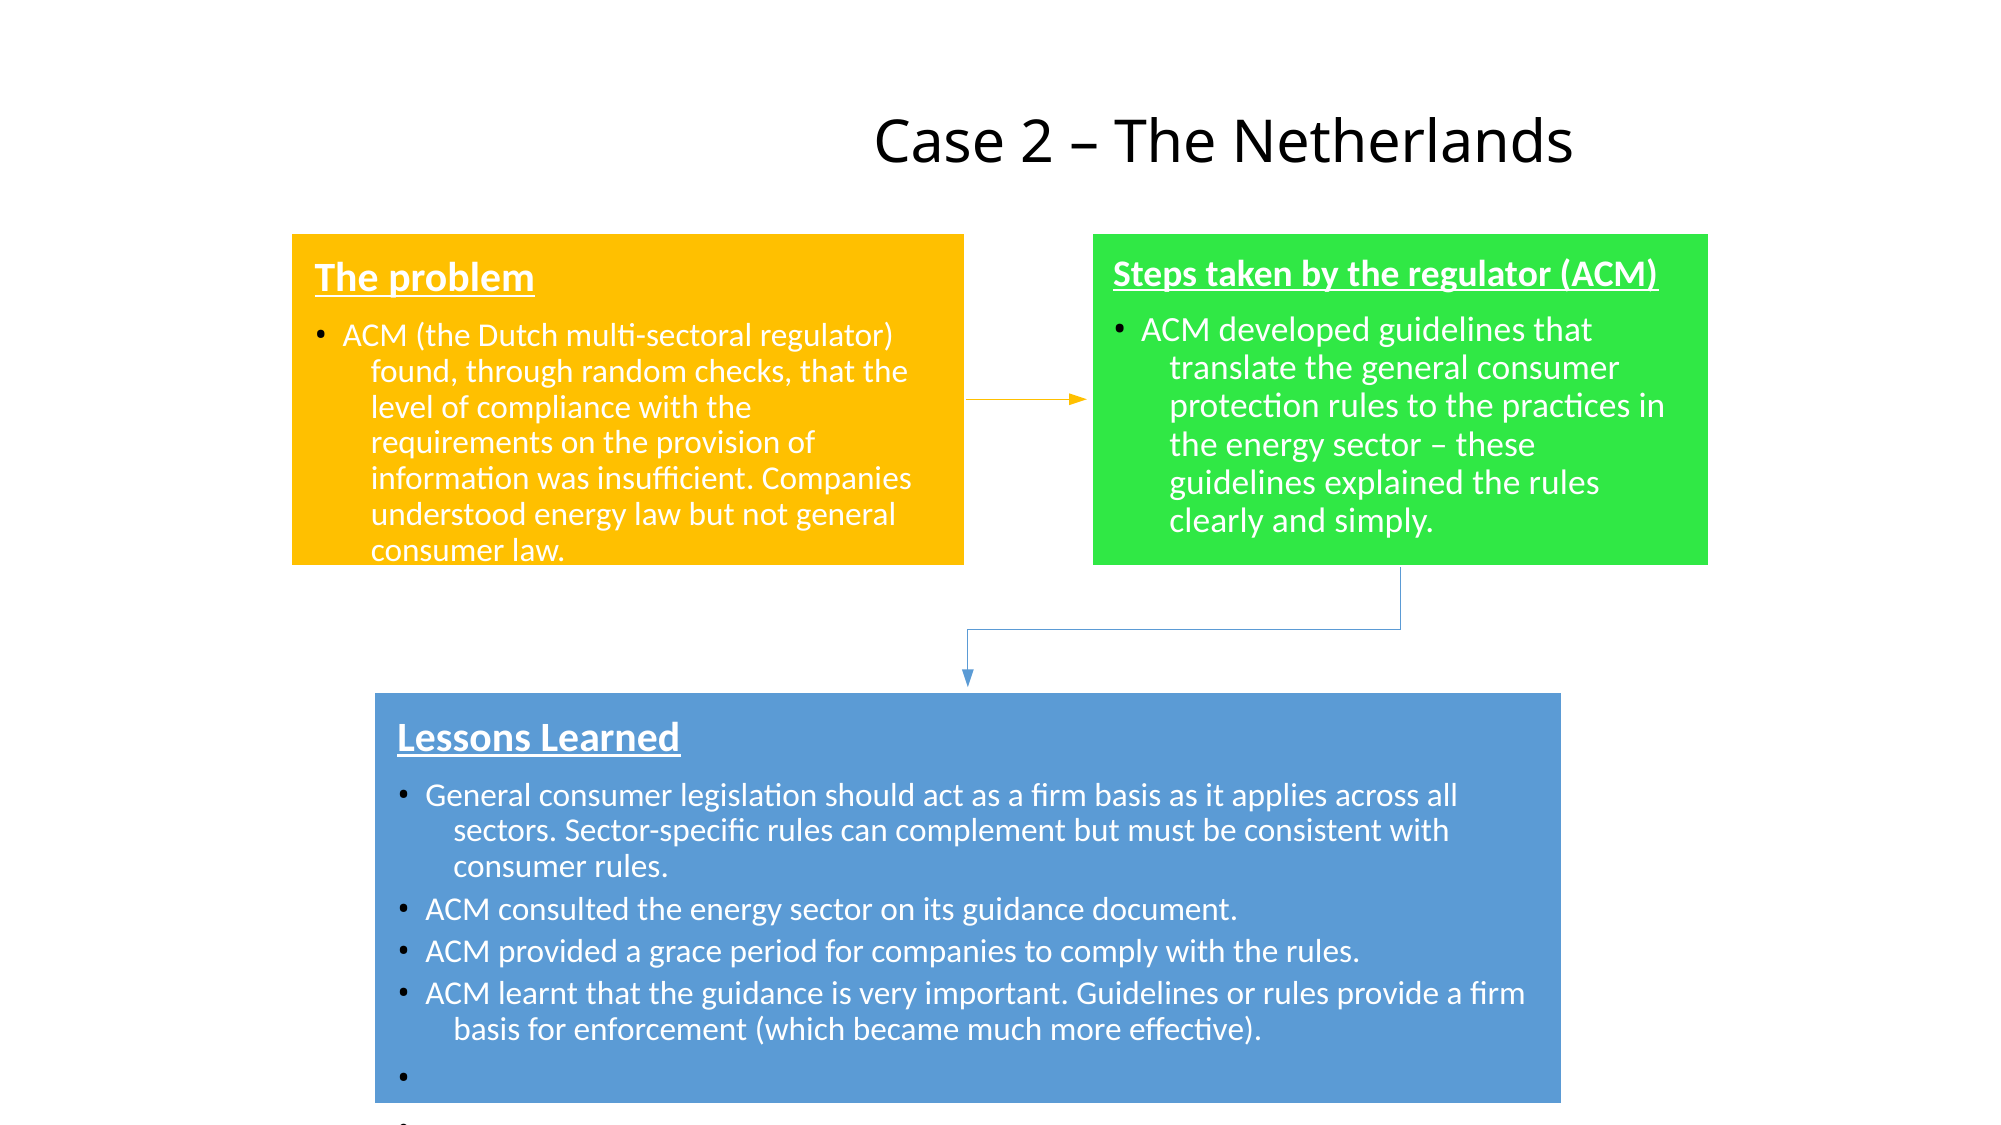

# Case 2 – The Netherlands
The problem
ACM (the Dutch multi-sectoral regulator) found, through random checks, that the level of compliance with the requirements on the provision of information was insufficient. Companies understood energy law but not general consumer law.
Steps taken by the regulator (ACM)
ACM developed guidelines that translate the general consumer protection rules to the practices in the energy sector – these guidelines explained the rules clearly and simply.
Lessons Learned
General consumer legislation should act as a firm basis as it applies across all sectors. Sector-specific rules can complement but must be consistent with consumer rules.
ACM consulted the energy sector on its guidance document.
ACM provided a grace period for companies to comply with the rules.
ACM learnt that the guidance is very important. Guidelines or rules provide a firm basis for enforcement (which became much more effective).